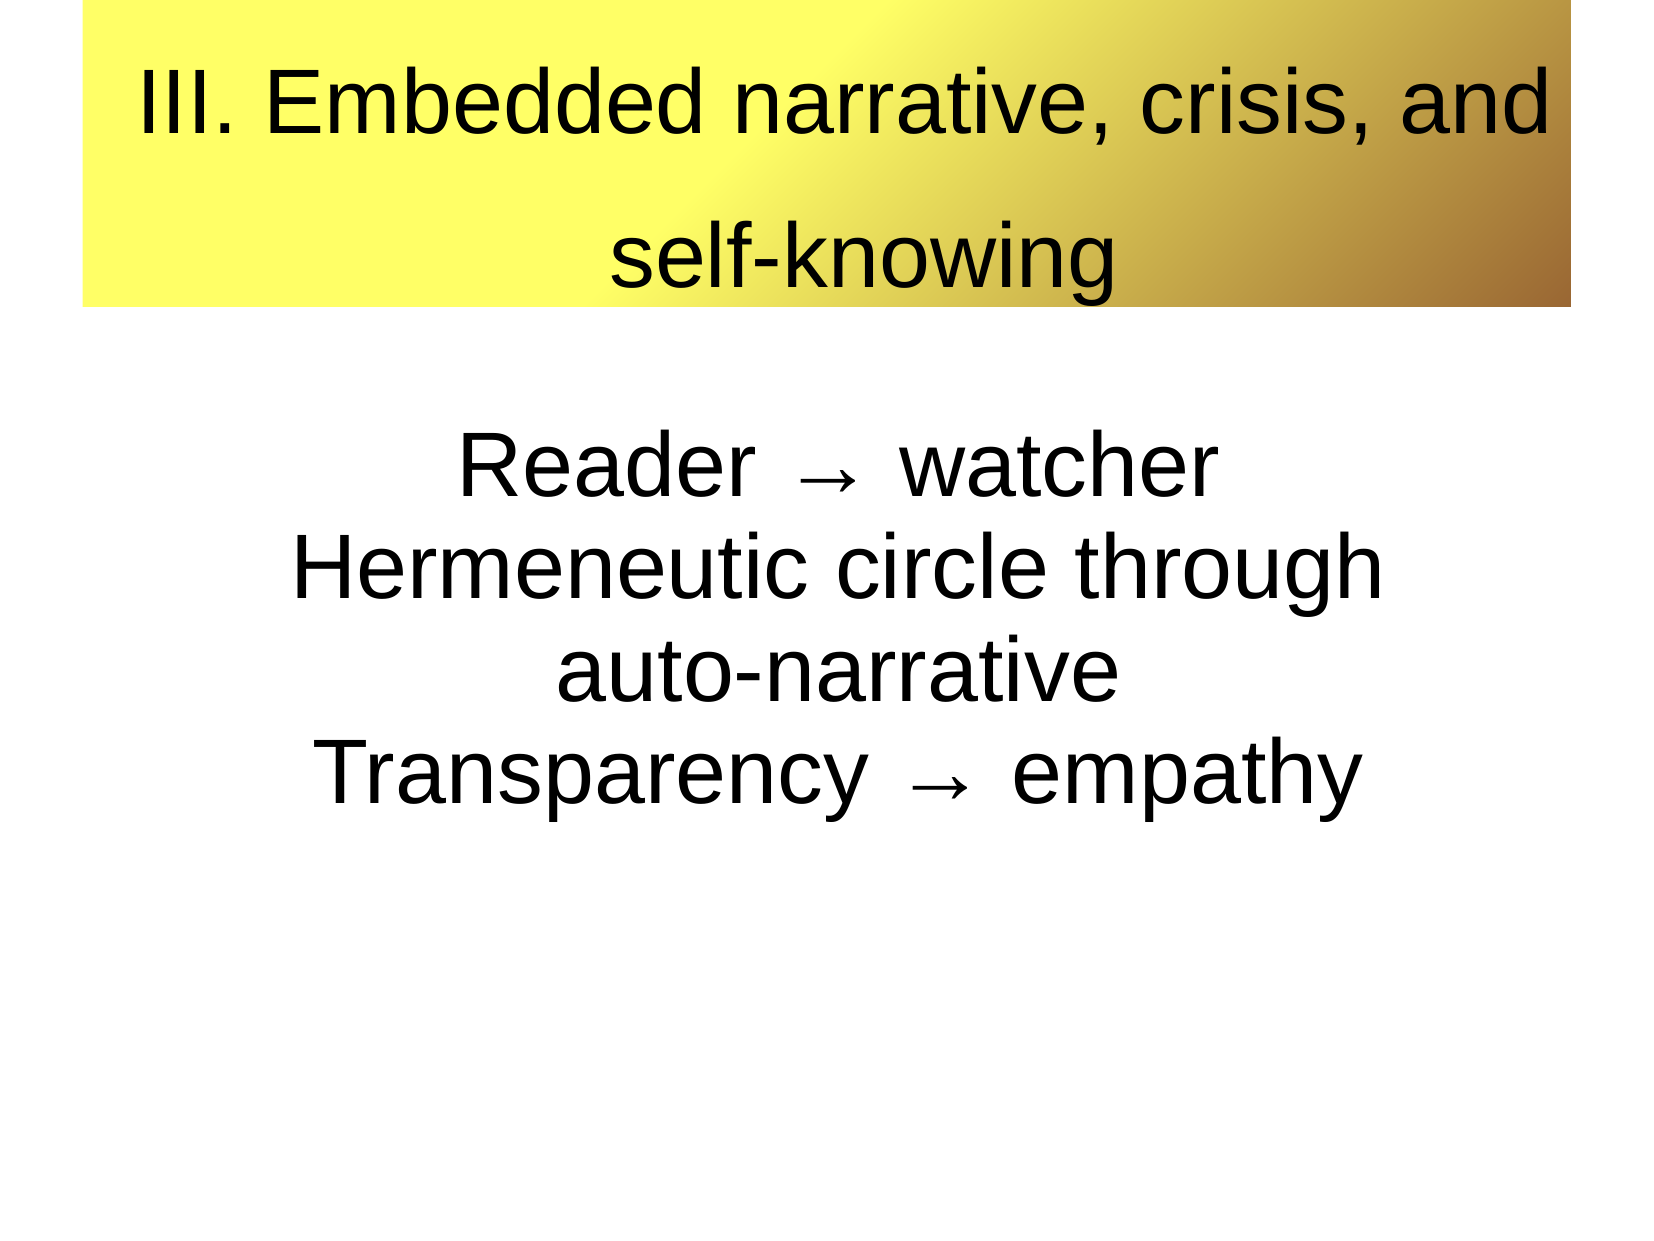

# III. Embedded narrative, crisis, and self-knowing
Reader → watcher
Hermeneutic circle through auto-narrative
Transparency → empathy